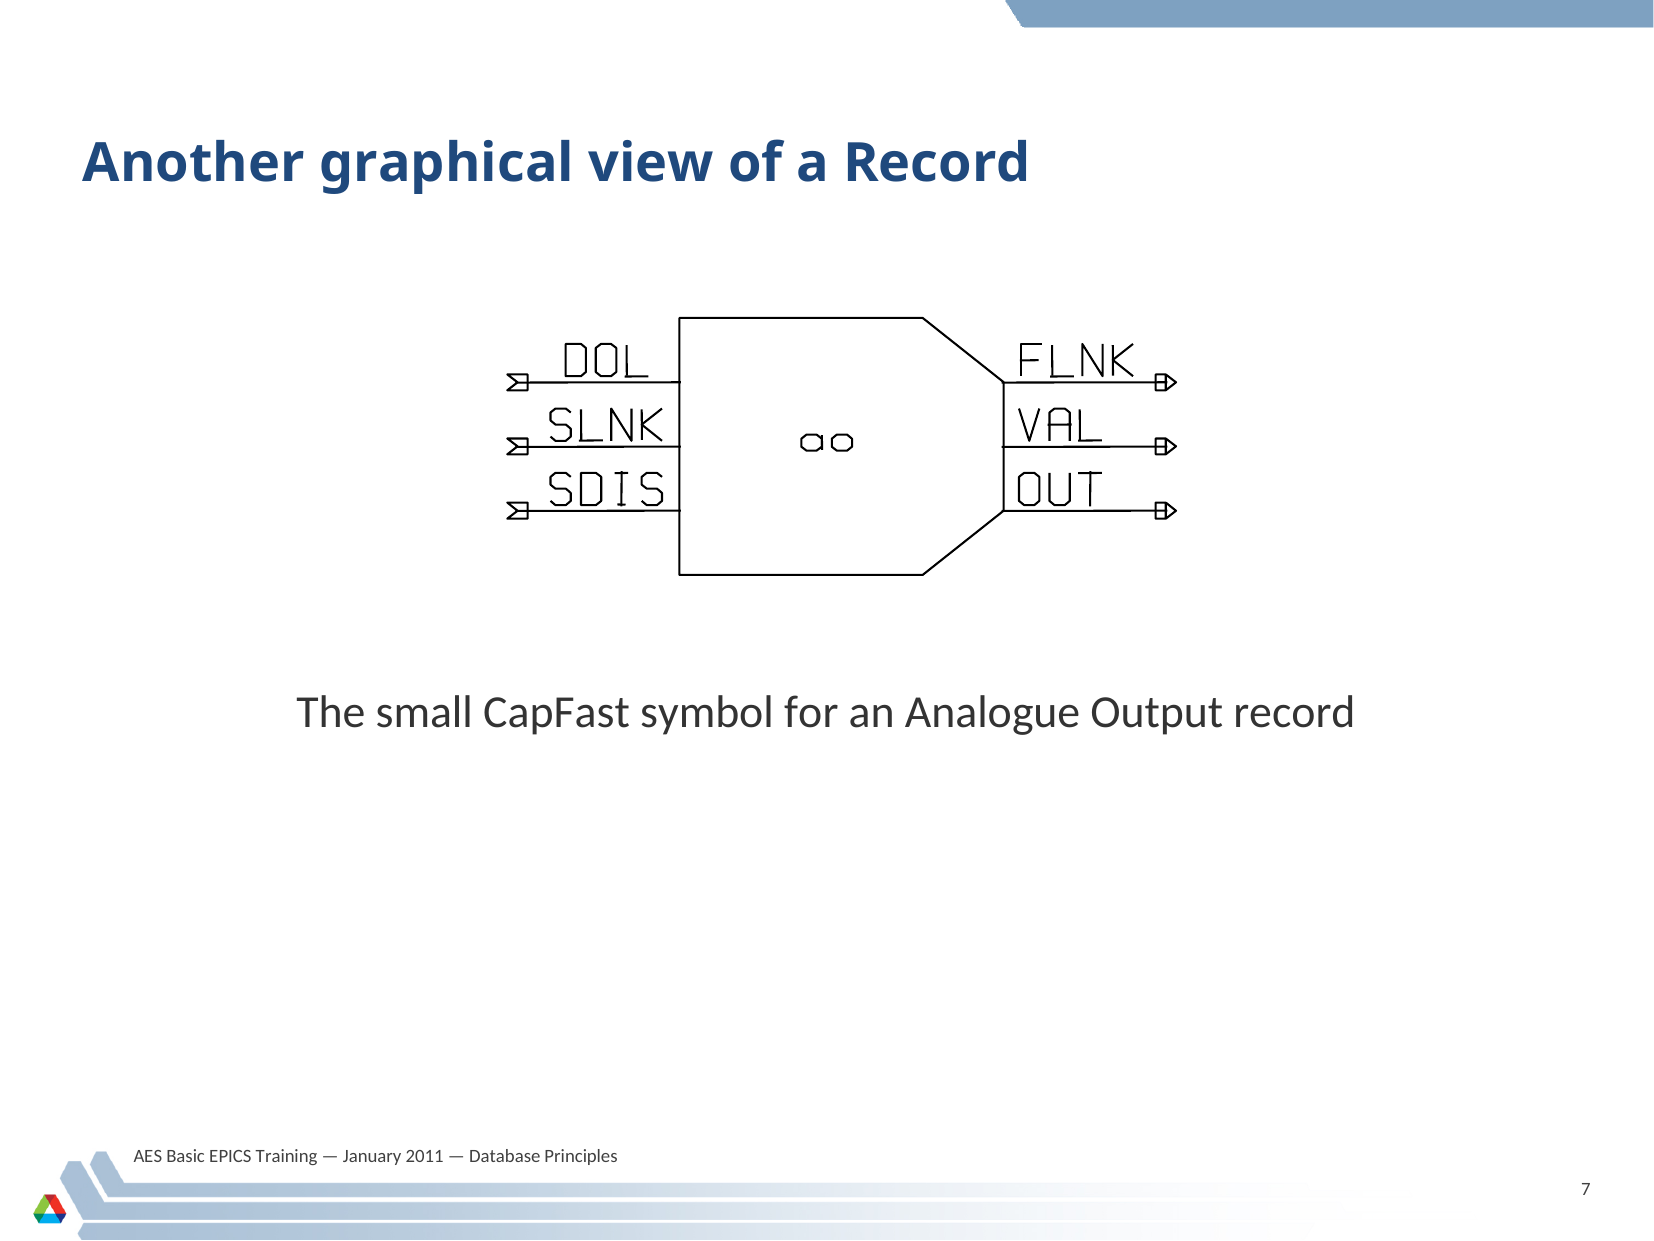

# Another graphical view of a Record
The small CapFast symbol for an Analogue Output record
AES Basic EPICS Training — January 2011 — Database Principles
7